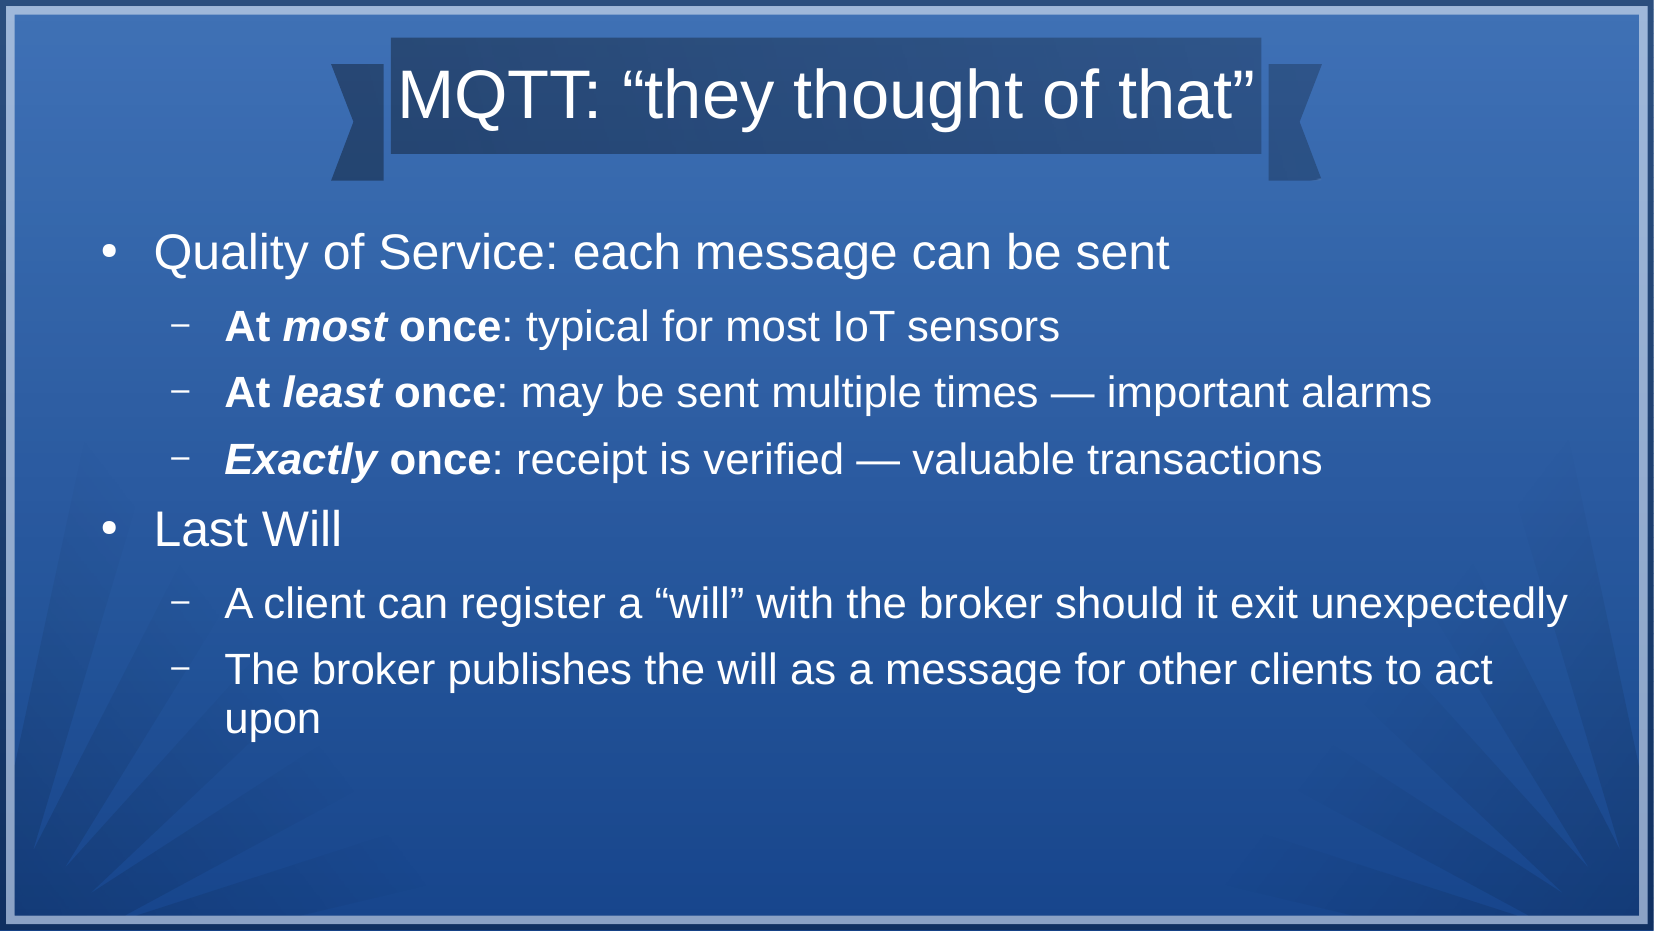

# MQTT: “they thought of that”
Quality of Service: each message can be sent
At most once: typical for most IoT sensors
At least once: may be sent multiple times — important alarms
Exactly once: receipt is verified — valuable transactions
Last Will
A client can register a “will” with the broker should it exit unexpectedly
The broker publishes the will as a message for other clients to act upon